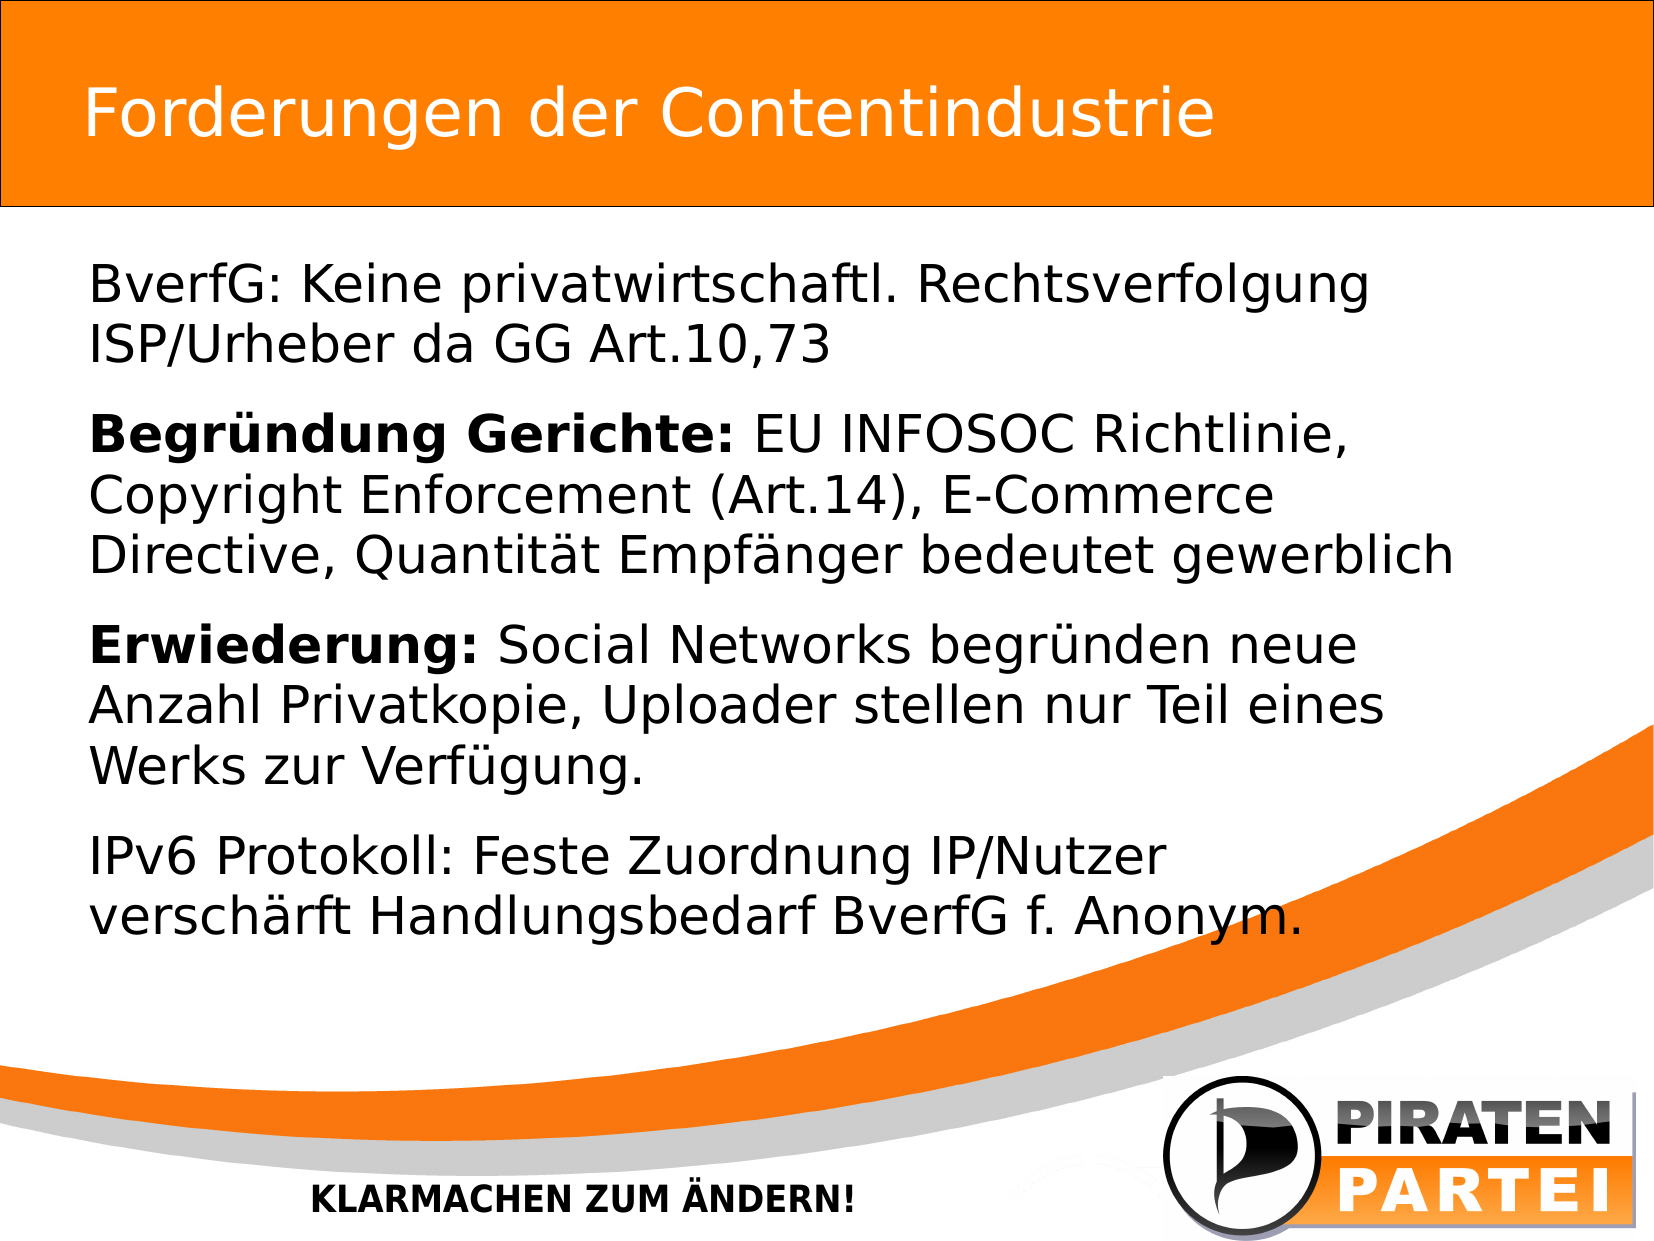

# Forderungen der Contentindustrie
BverfG: Keine privatwirtschaftl. Rechtsverfolgung ISP/Urheber da GG Art.10,73
Begründung Gerichte: EU INFOSOC Richtlinie, Copyright Enforcement (Art.14), E-Commerce Directive, Quantität Empfänger bedeutet gewerblich
Erwiederung: Social Networks begründen neue Anzahl Privatkopie, Uploader stellen nur Teil eines Werks zur Verfügung.
IPv6 Protokoll: Feste Zuordnung IP/Nutzer verschärft Handlungsbedarf BverfG f. Anonym.